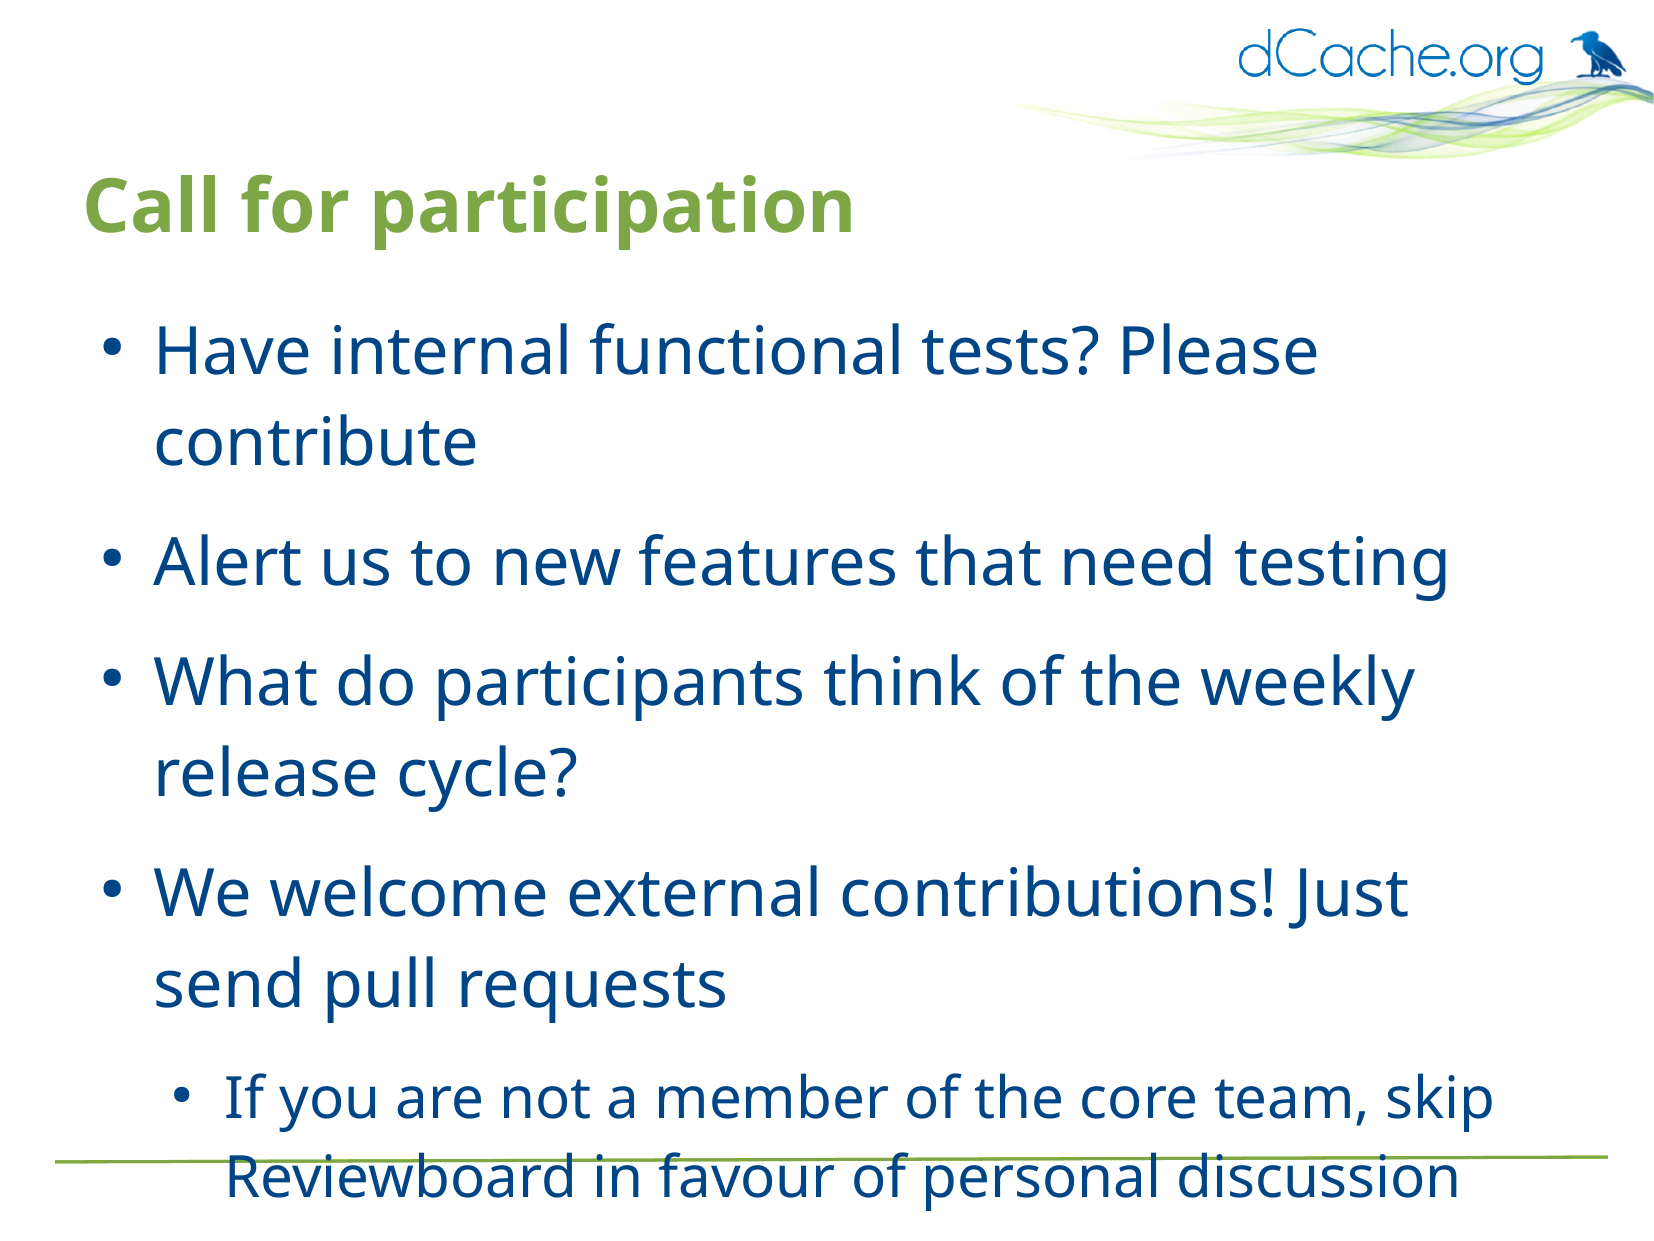

# Call for participation
Have internal functional tests? Please contribute
Alert us to new features that need testing
What do participants think of the weekly release cycle?
We welcome external contributions! Just send pull requests
If you are not a member of the core team, skip Reviewboard in favour of personal discussion